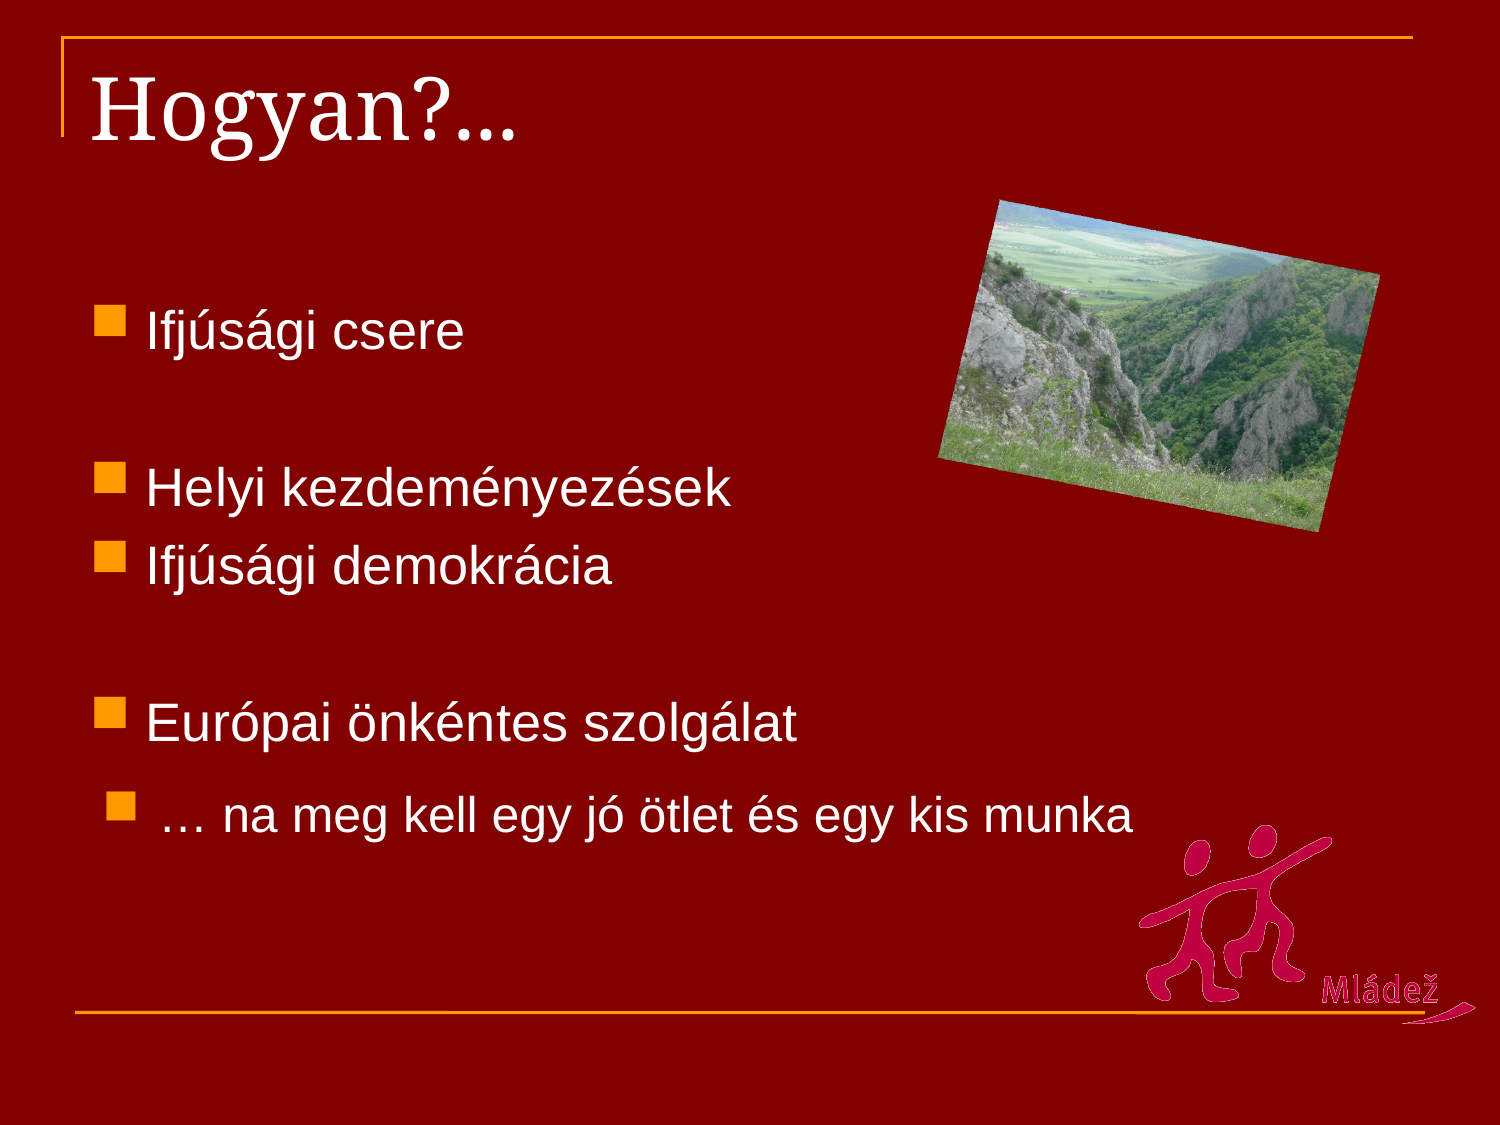

Hogyan?...
Ifjúsági csere
Helyi kezdeményezések
Ifjúsági demokrácia
Európai önkéntes szolgálat
… na meg kell egy jó ötlet és egy kis munka